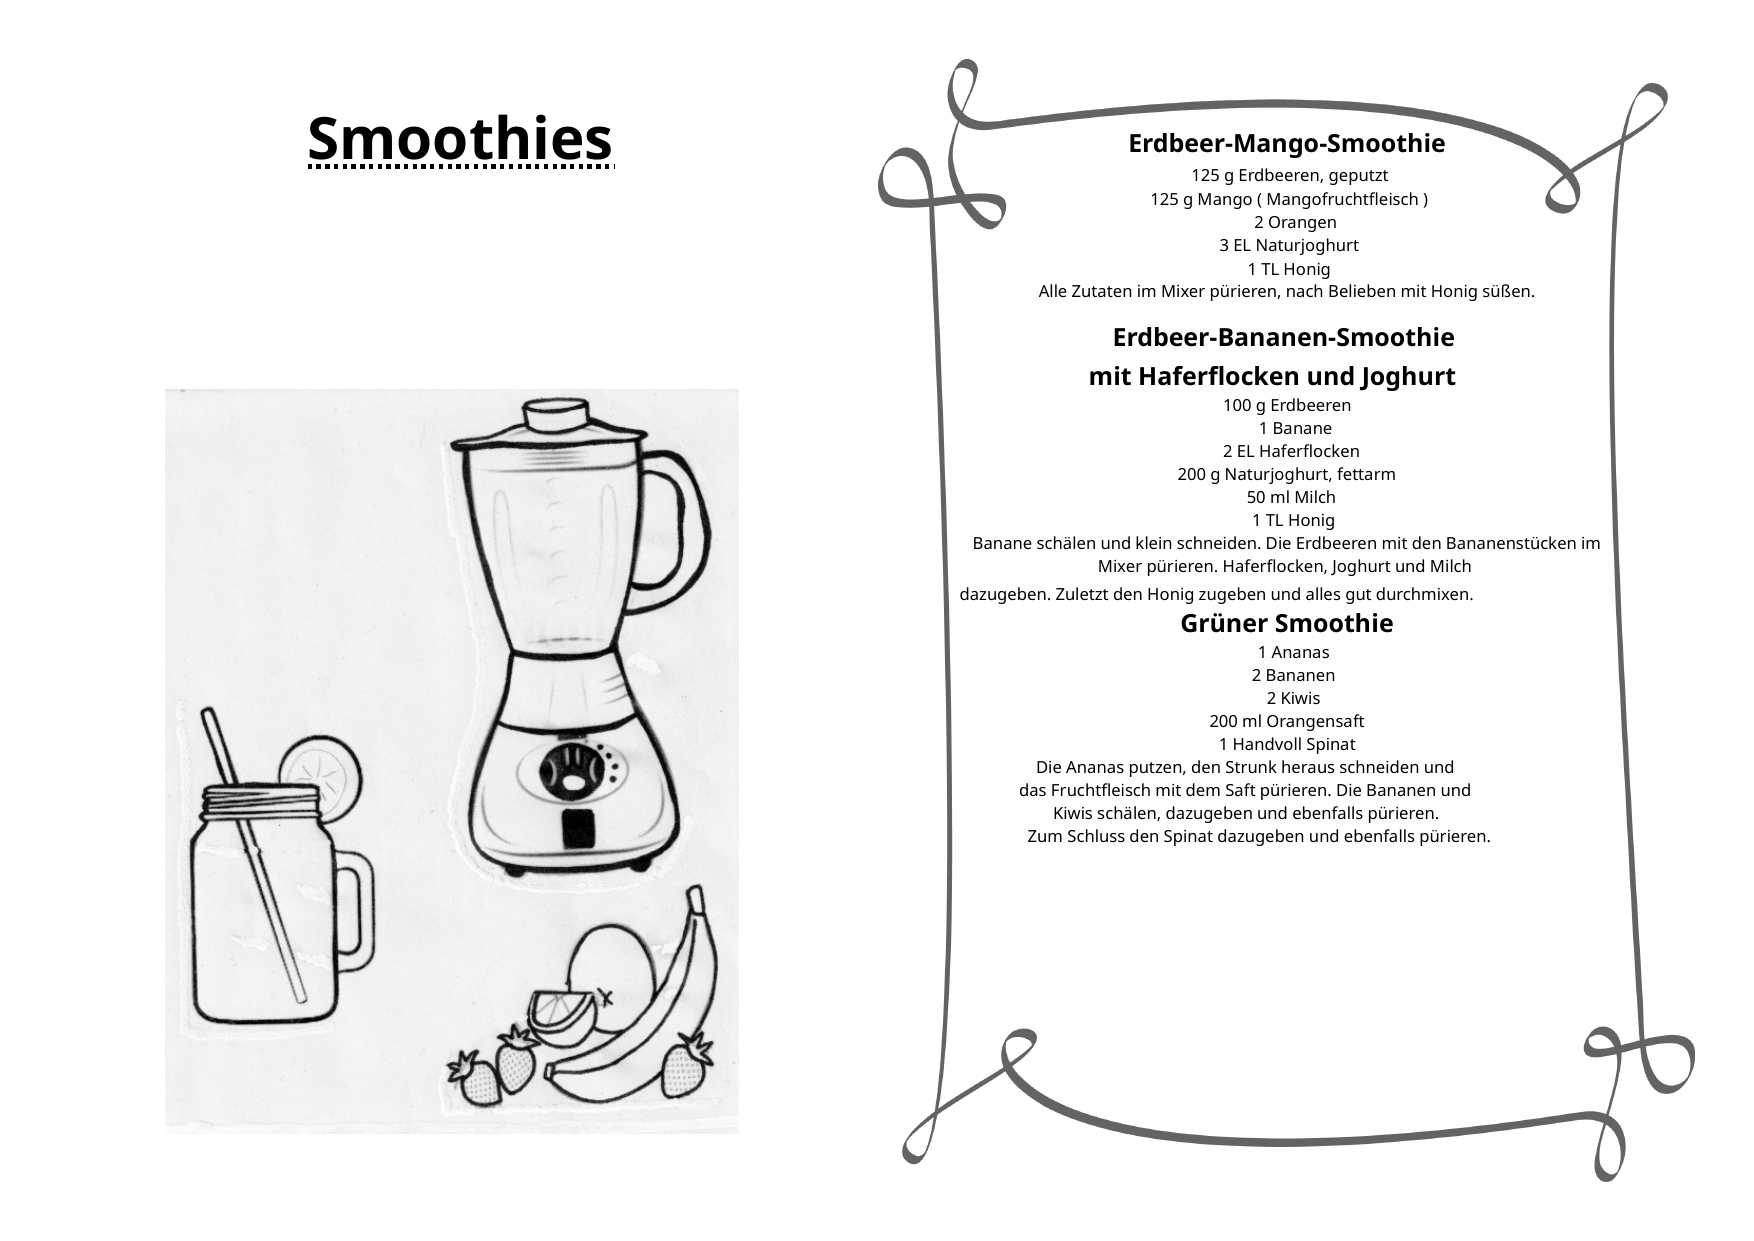

Smoothies
Erdbeer-Mango-Smoothie
 125 g Erdbeeren, geputzt
 125 g Mango ( Mangofruchtfleisch )
 2 Orangen
 3 EL Naturjoghurt
 1 TL Honig
Alle Zutaten im Mixer pürieren, nach Belieben mit Honig süßen.
Erdbeer-Bananen-Smoothie
mit Haferflocken und Joghurt
100 g Erdbeeren
 1 Banane
 2 EL Haferflocken
200 g Naturjoghurt, fettarm
 50 ml Milch
 1 TL Honig
Banane schälen und klein schneiden. Die Erdbeeren mit den Bananenstücken im Mixer pürieren. Haferflocken, Joghurt und Milch
dazugeben. Zuletzt den Honig zugeben und alles gut durchmixen.
Grüner Smoothie
 1 Ananas
 2 Bananen
 2 Kiwis
200 ml Orangensaft
1 Handvoll Spinat
 Die Ananas putzen, den Strunk heraus schneiden und
 das Fruchtfleisch mit dem Saft pürieren. Die Bananen und
 Kiwis schälen, dazugeben und ebenfalls pürieren.
 Zum Schluss den Spinat dazugeben und ebenfalls pürieren.